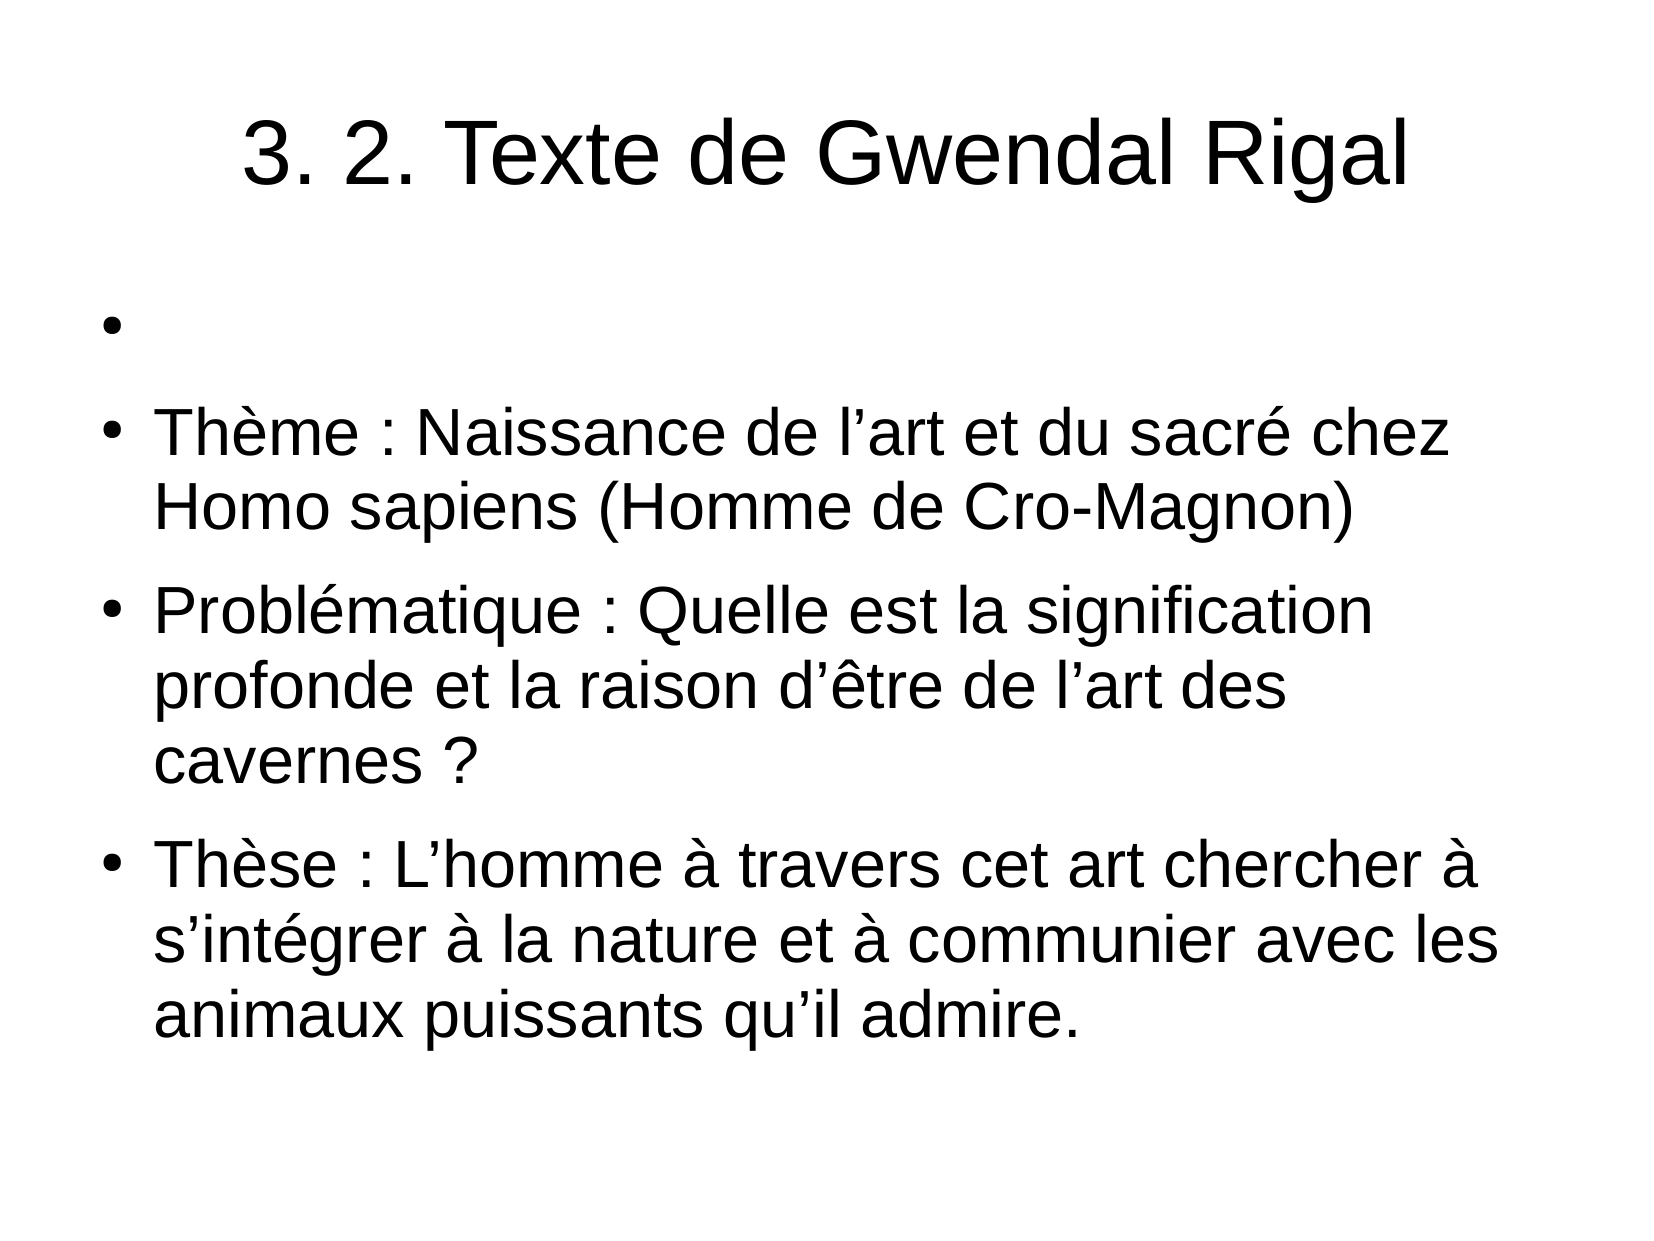

# 3. 2. Texte de Gwendal Rigal
Thème : Naissance de l’art et du sacré chez Homo sapiens (Homme de Cro-Magnon)
Problématique : Quelle est la signification profonde et la raison d’être de l’art des cavernes ?
Thèse : L’homme à travers cet art chercher à s’intégrer à la nature et à communier avec les animaux puissants qu’il admire.